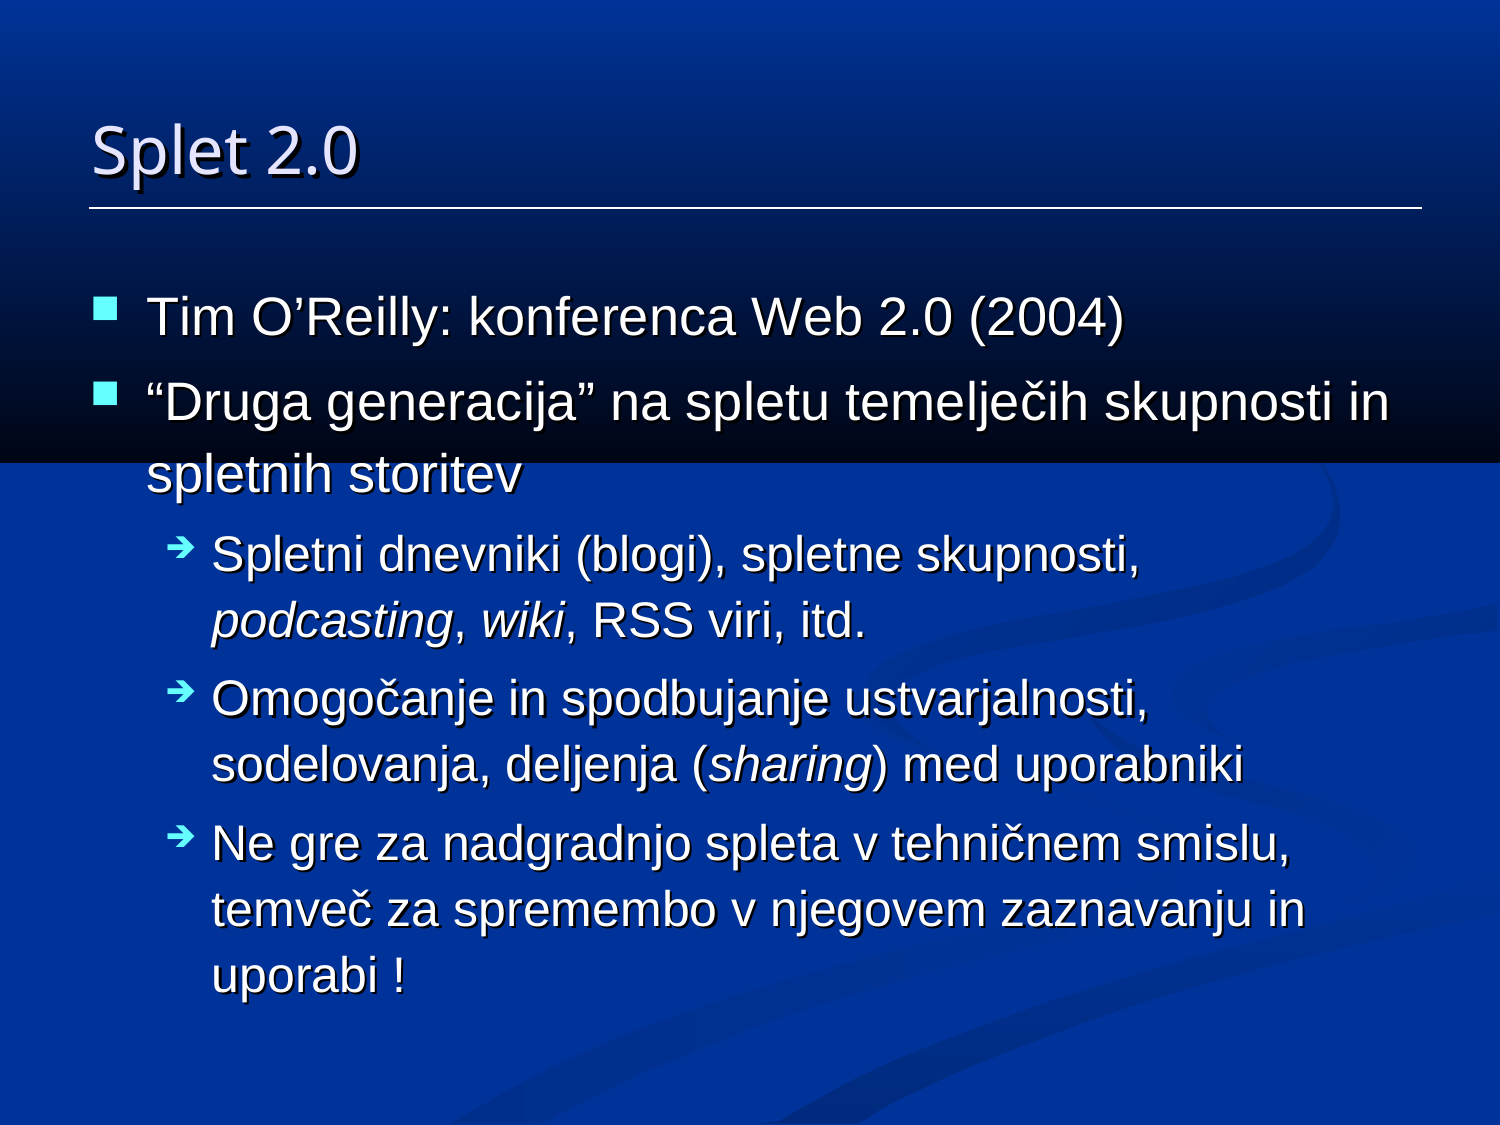

Splet 2.0
# Tim O’Reilly: konferenca Web 2.0 (2004)
“Druga generacija” na spletu temelječih skupnosti in spletnih storitev
Spletni dnevniki (blogi), spletne skupnosti, podcasting, wiki, RSS viri, itd.
Omogočanje in spodbujanje ustvarjalnosti, sodelovanja, deljenja (sharing) med uporabniki
Ne gre za nadgradnjo spleta v tehničnem smislu, temveč za spremembo v njegovem zaznavanju in uporabi !